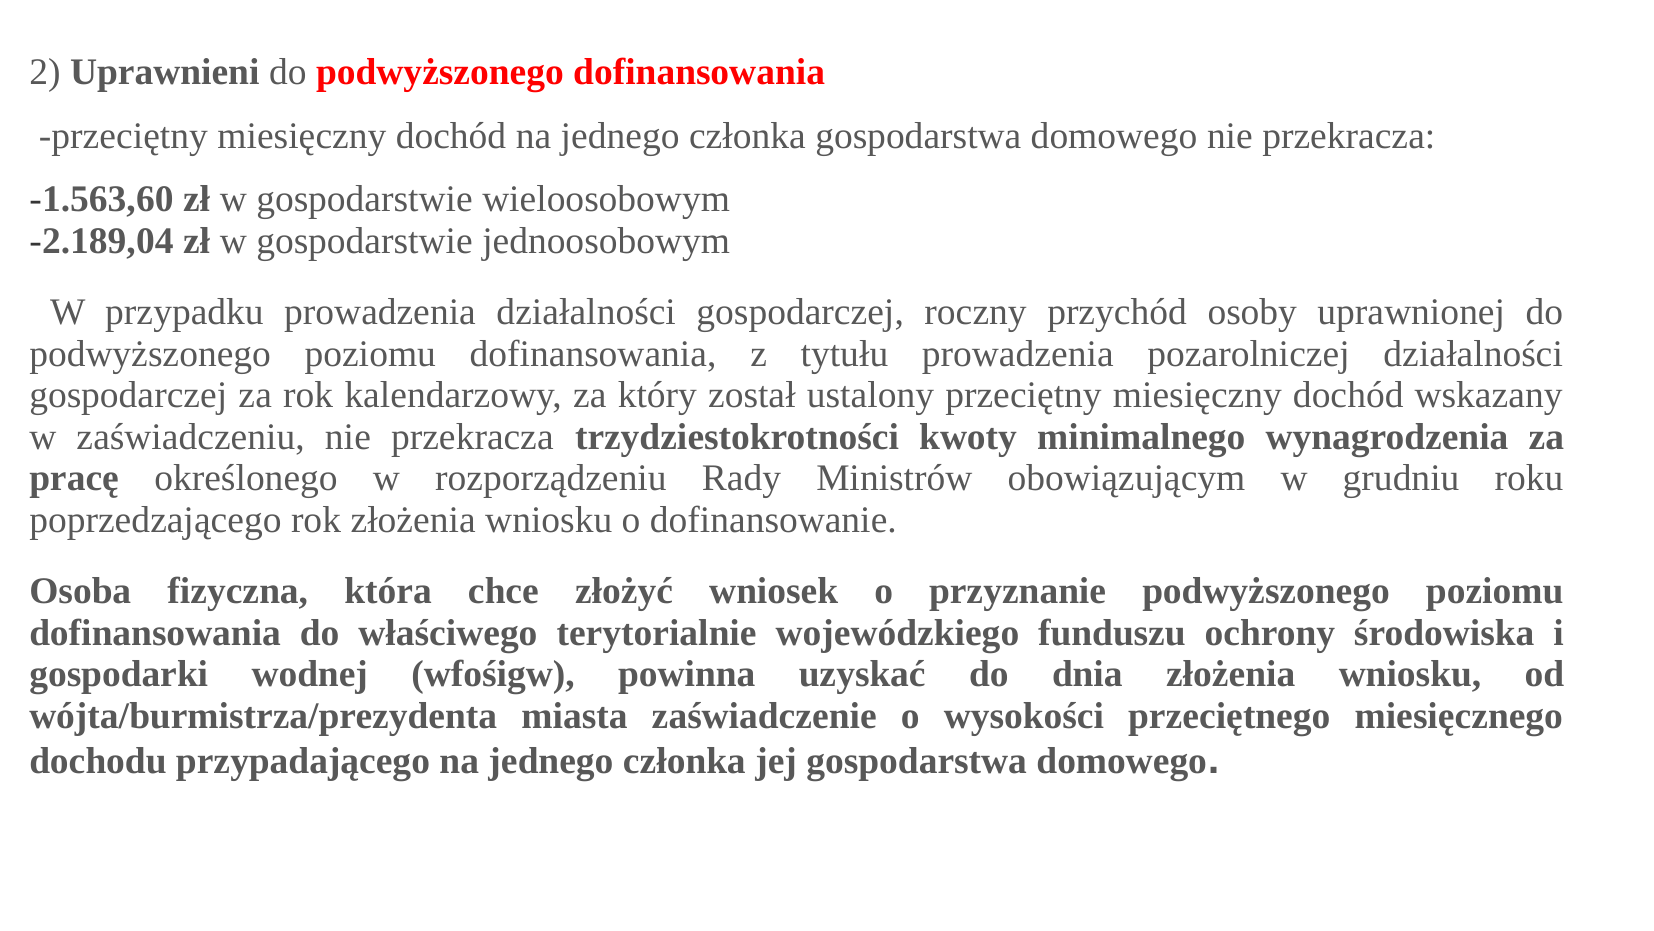

# 2) Uprawnieni do podwyższonego dofinansowania
 -przeciętny miesięczny dochód na jednego członka gospodarstwa domowego nie przekracza:
-1.563,60 zł w gospodarstwie wieloosobowym
-2.189,04 zł w gospodarstwie jednoosobowym
 W przypadku prowadzenia działalności gospodarczej, roczny przychód osoby uprawnionej do podwyższonego poziomu dofinansowania, z tytułu prowadzenia pozarolniczej działalności gospodarczej za rok kalendarzowy, za który został ustalony przeciętny miesięczny dochód wskazany w zaświadczeniu, nie przekracza trzydziestokrotności kwoty minimalnego wynagrodzenia za pracę określonego w rozporządzeniu Rady Ministrów obowiązującym w grudniu roku poprzedzającego rok złożenia wniosku o dofinansowanie.
Osoba fizyczna, która chce złożyć wniosek o przyznanie podwyższonego poziomu dofinansowania do właściwego terytorialnie wojewódzkiego funduszu ochrony środowiska i gospodarki wodnej (wfośigw), powinna uzyskać do dnia złożenia wniosku, od wójta/burmistrza/prezydenta miasta zaświadczenie o wysokości przeciętnego miesięcznego dochodu przypadającego na jednego członka jej gospodarstwa domowego.